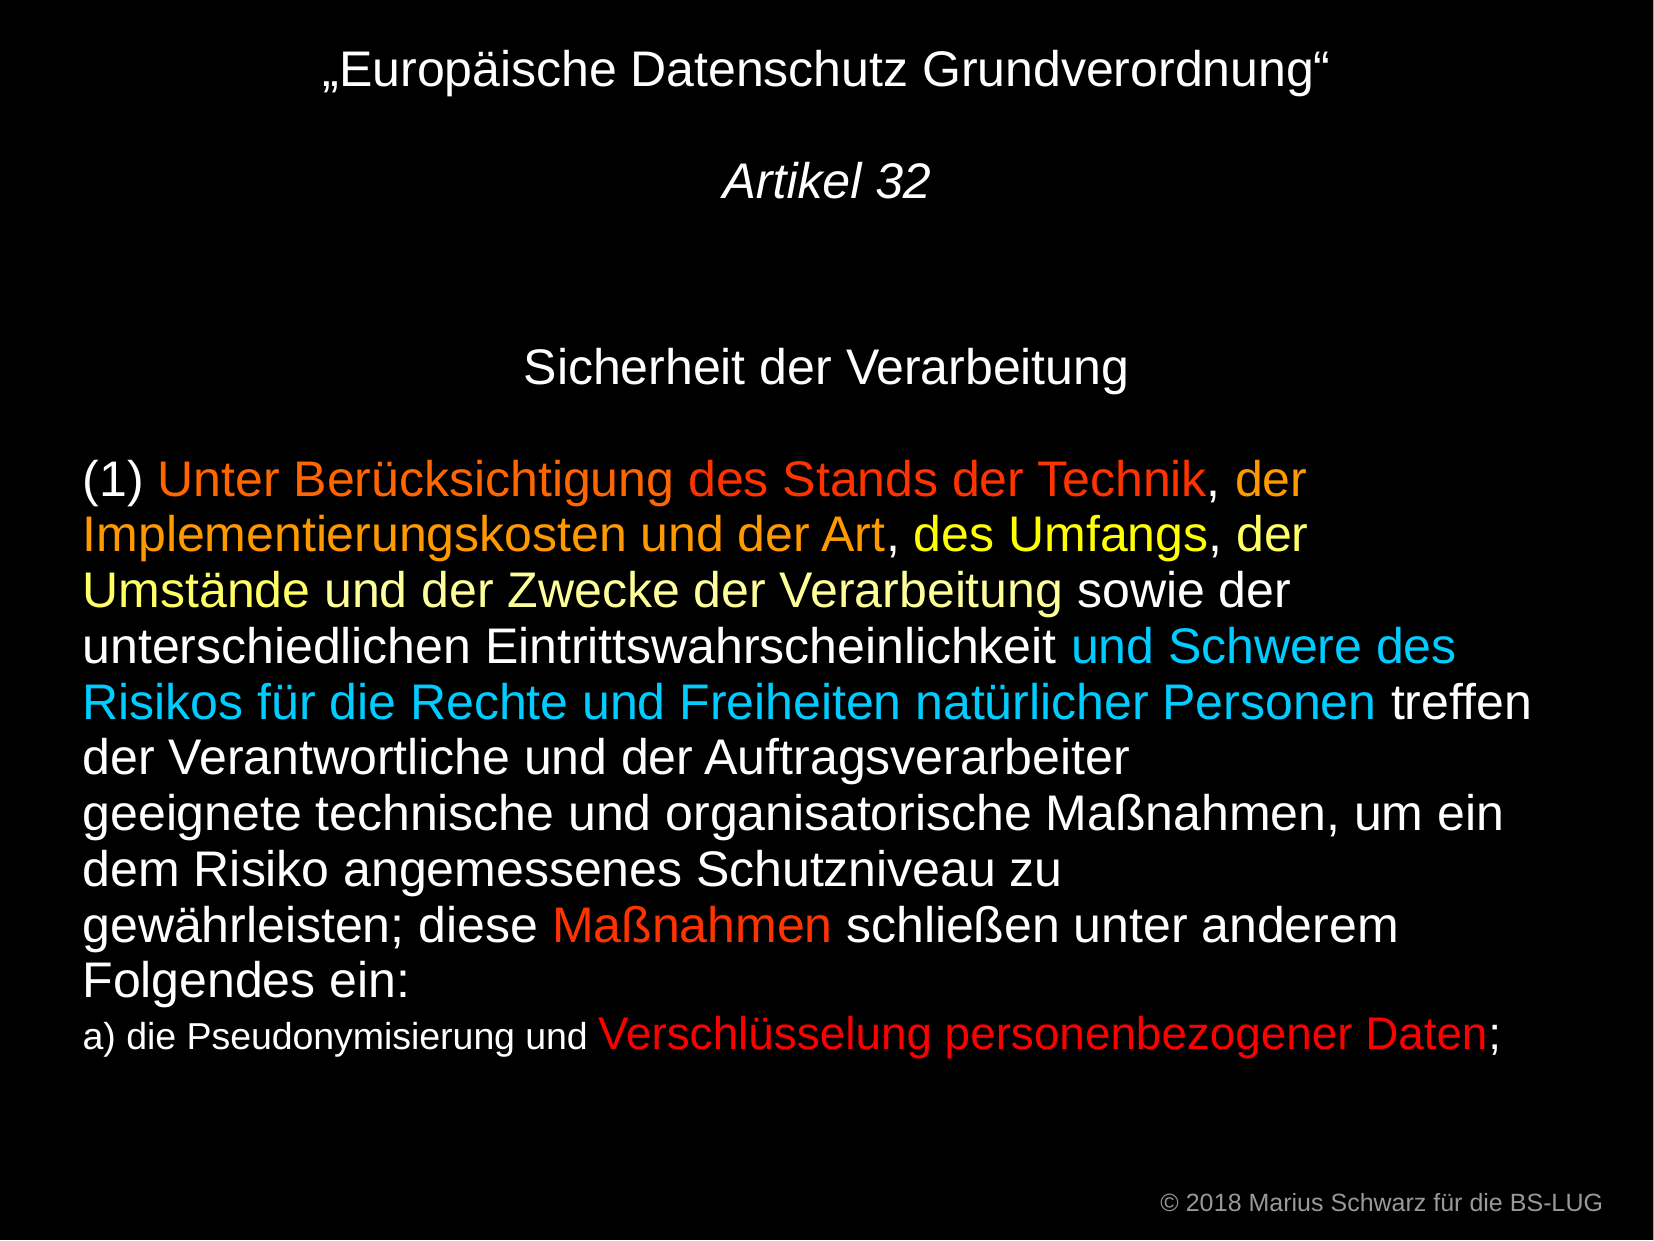

# „Europäische Datenschutz Grundverordnung“ Artikel 32
Sicherheit der Verarbeitung
(1) Unter Berücksichtigung des Stands der Technik, der Implementierungskosten und der Art, des Umfangs, der
Umstände und der Zwecke der Verarbeitung sowie der unterschiedlichen Eintrittswahrscheinlichkeit und Schwere des
Risikos für die Rechte und Freiheiten natürlicher Personen treffen der Verantwortliche und der Auftragsverarbeiter
geeignete technische und organisatorische Maßnahmen, um ein dem Risiko angemessenes Schutzniveau zu
gewährleisten; diese Maßnahmen schließen unter anderem Folgendes ein:
a) die Pseudonymisierung und Verschlüsselung personenbezogener Daten;
© 2018 Marius Schwarz für die BS-LUG